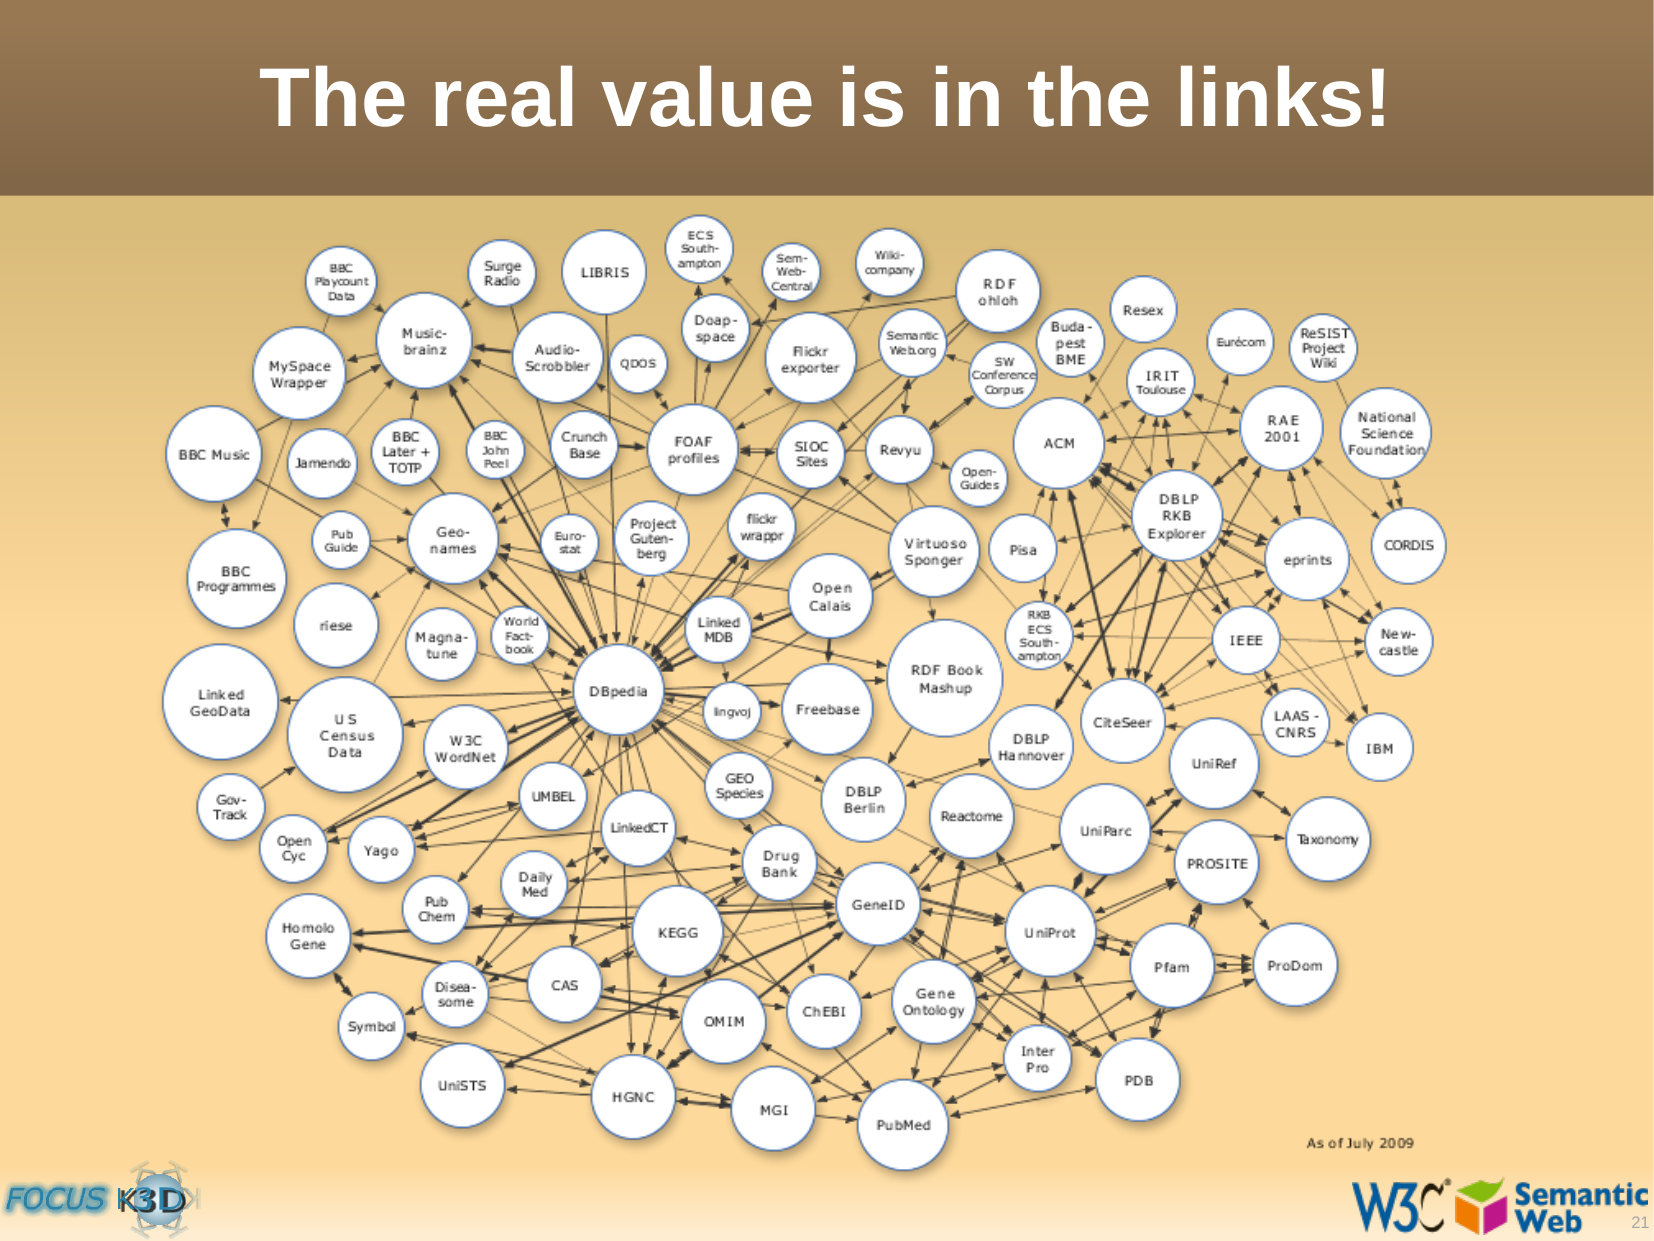

# The real value is in the links!